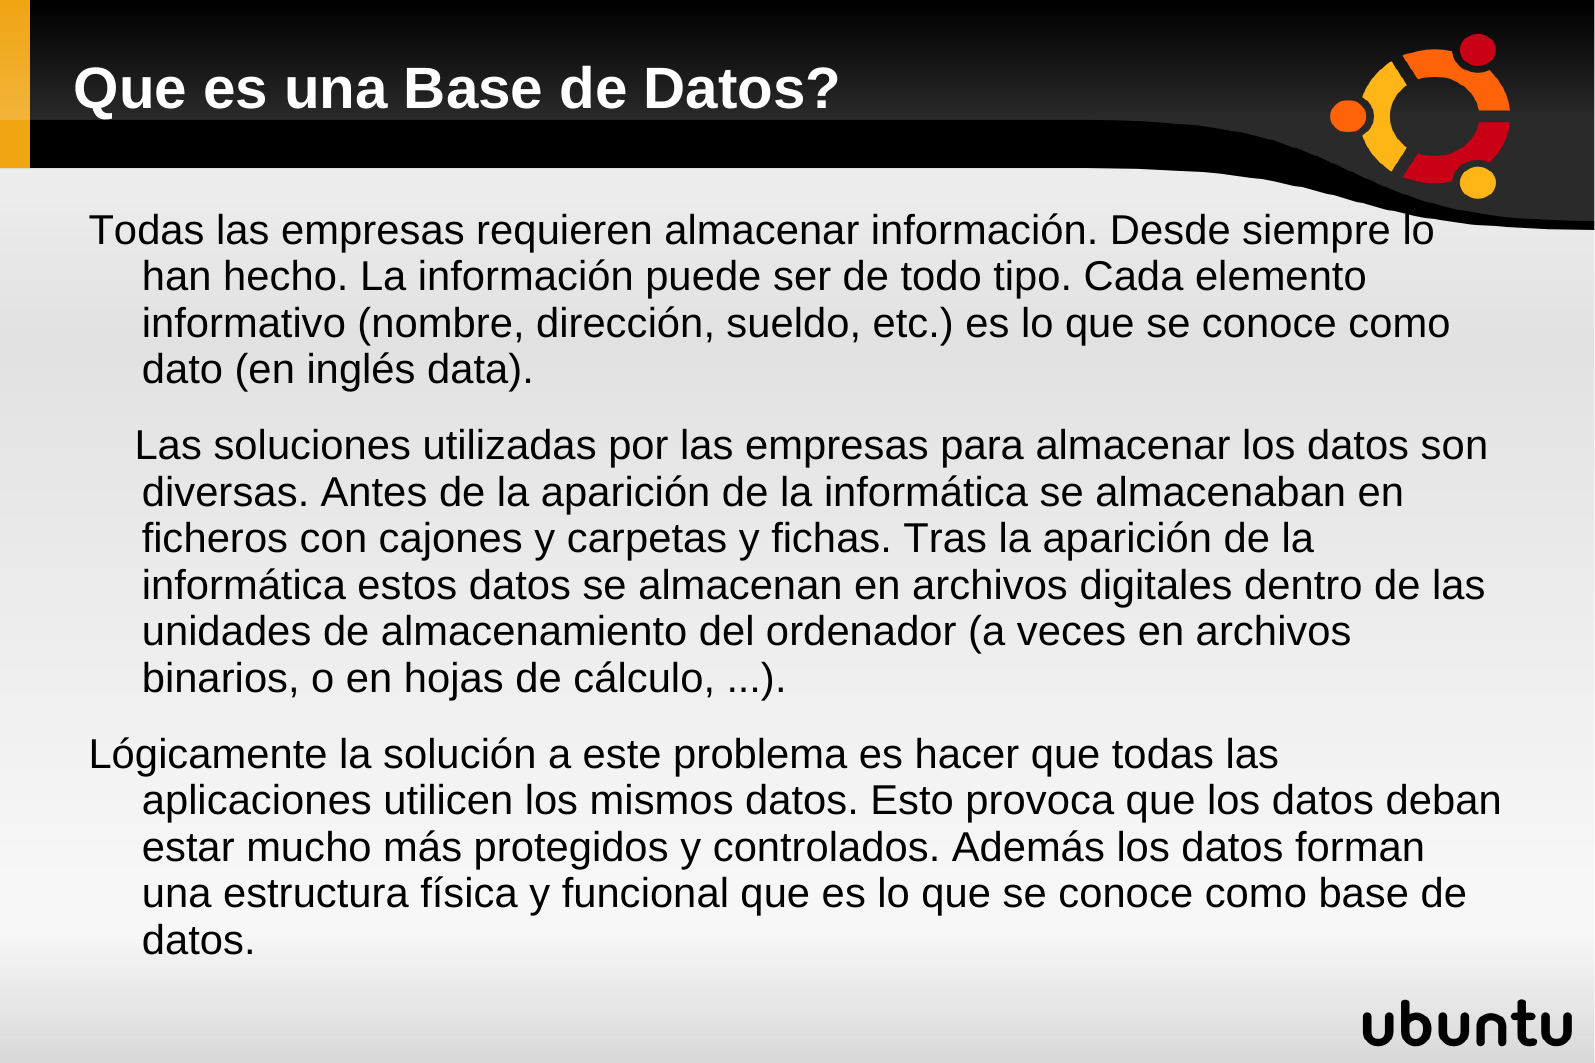

# Que es una Base de Datos?
Todas las empresas requieren almacenar información. Desde siempre lo han hecho. La información puede ser de todo tipo. Cada elemento informativo (nombre, dirección, sueldo, etc.) es lo que se conoce como dato (en inglés data).
 Las soluciones utilizadas por las empresas para almacenar los datos son diversas. Antes de la aparición de la informática se almacenaban en ficheros con cajones y carpetas y fichas. Tras la aparición de la informática estos datos se almacenan en archivos digitales dentro de las unidades de almacenamiento del ordenador (a veces en archivos binarios, o en hojas de cálculo, ...).
Lógicamente la solución a este problema es hacer que todas las aplicaciones utilicen los mismos datos. Esto provoca que los datos deban estar mucho más protegidos y controlados. Además los datos forman una estructura física y funcional que es lo que se conoce como base de datos.